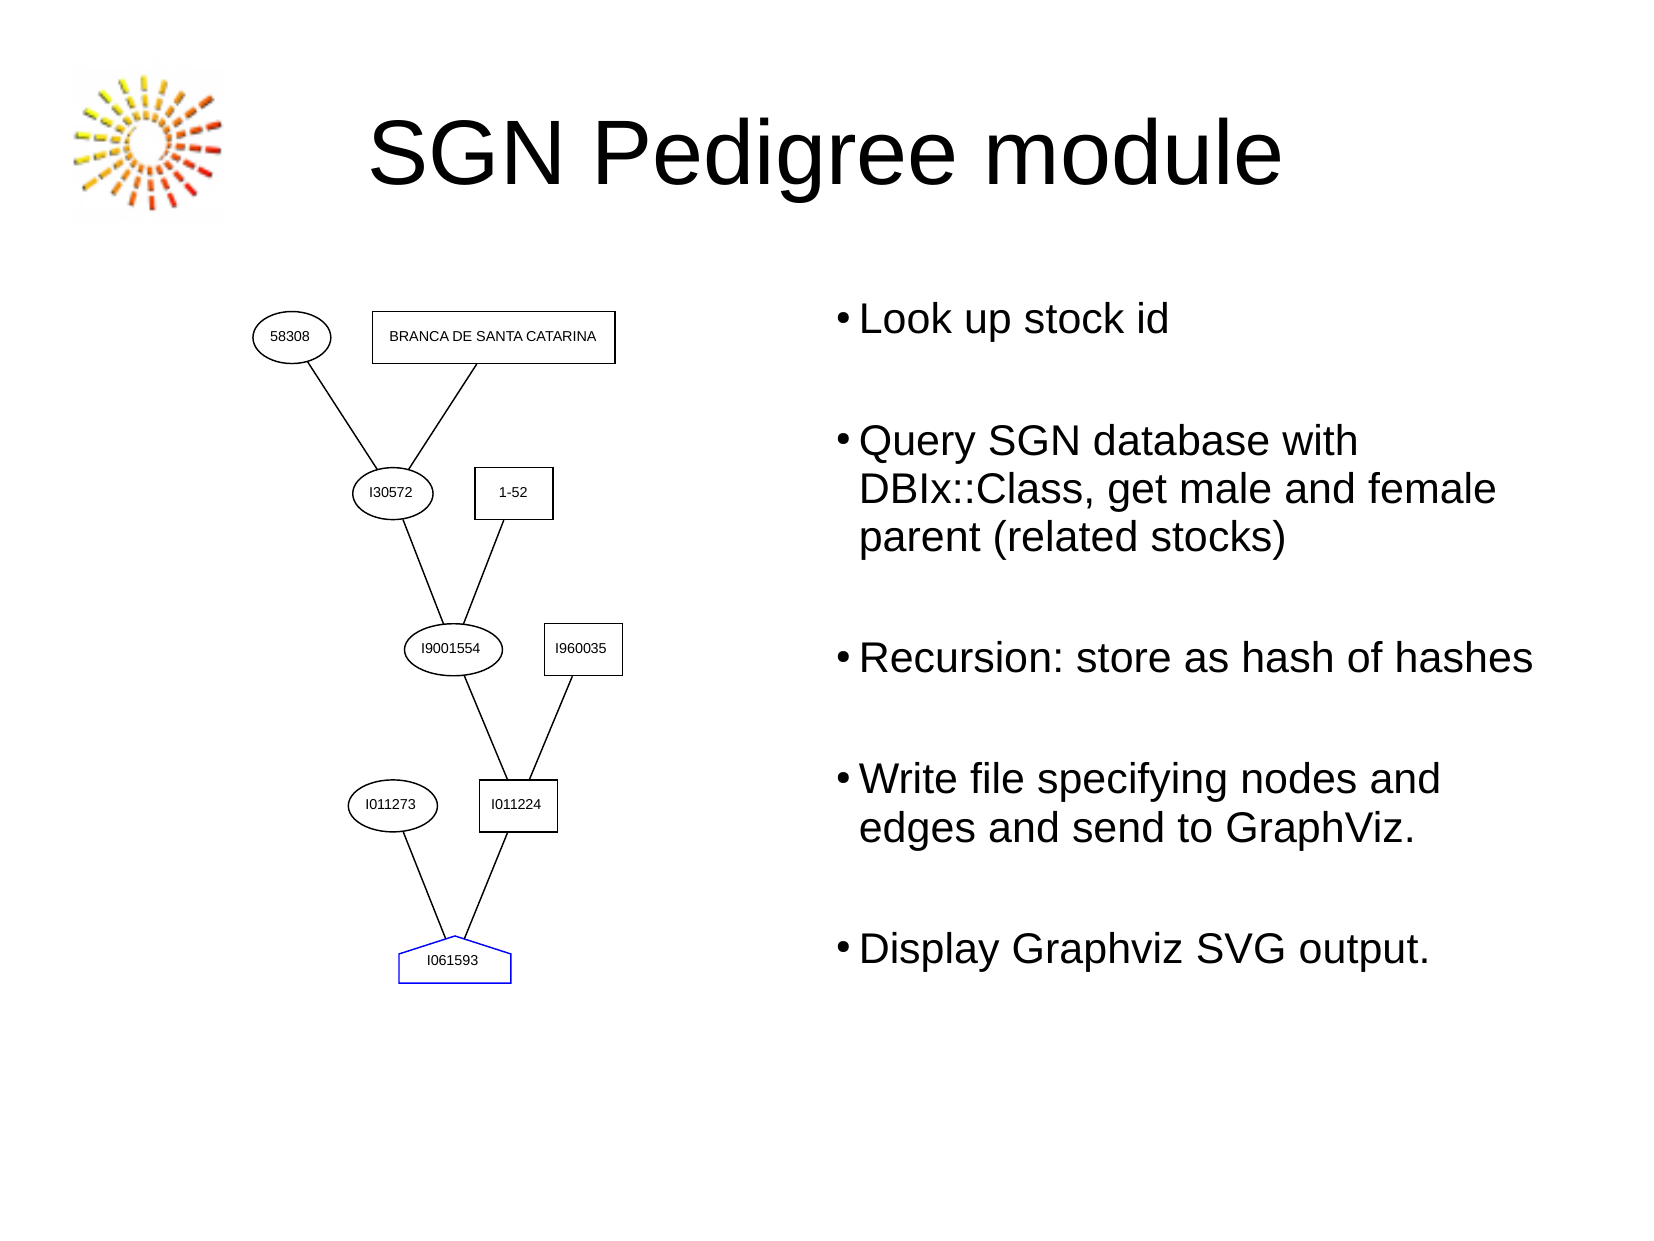

# SGN Pedigree module
Look up stock id
Query SGN database with DBIx::Class, get male and female parent (related stocks)
Recursion: store as hash of hashes
Write file specifying nodes and edges and send to GraphViz.
Display Graphviz SVG output.